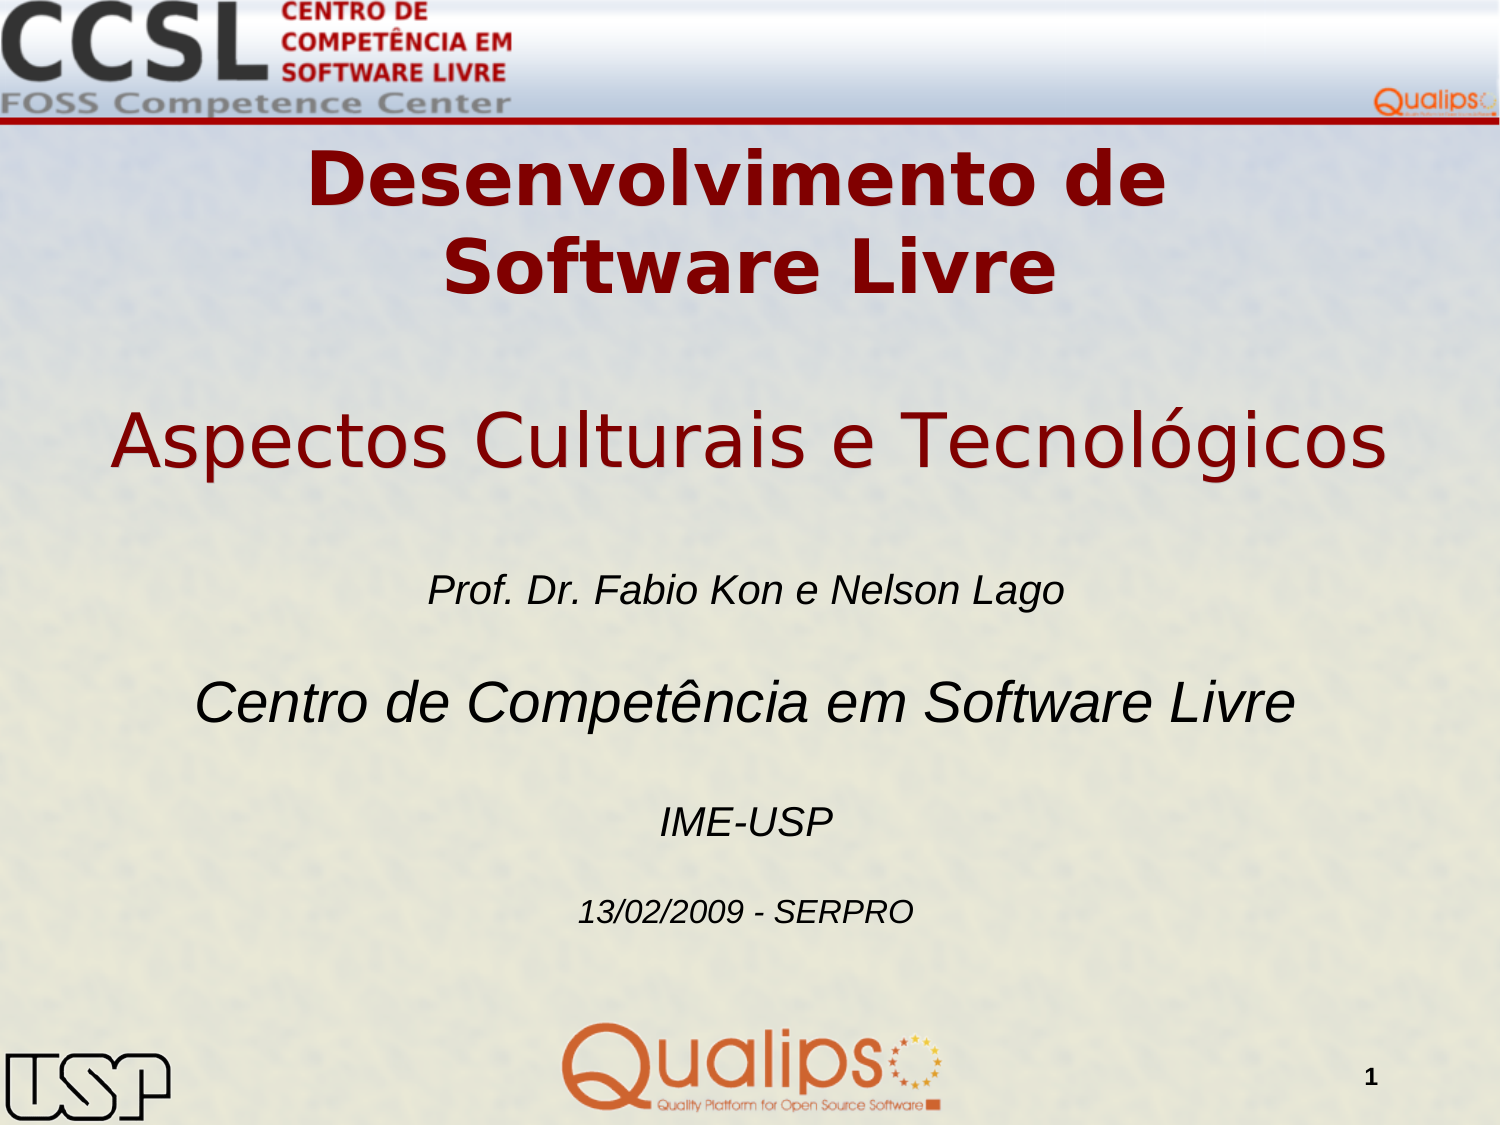

# Desenvolvimento de Software Livre Aspectos Culturais e Tecnológicos
Prof. Dr. Fabio Kon e Nelson Lago
Centro de Competência em Software Livre
IME-USP
13/02/2009 - SERPRO